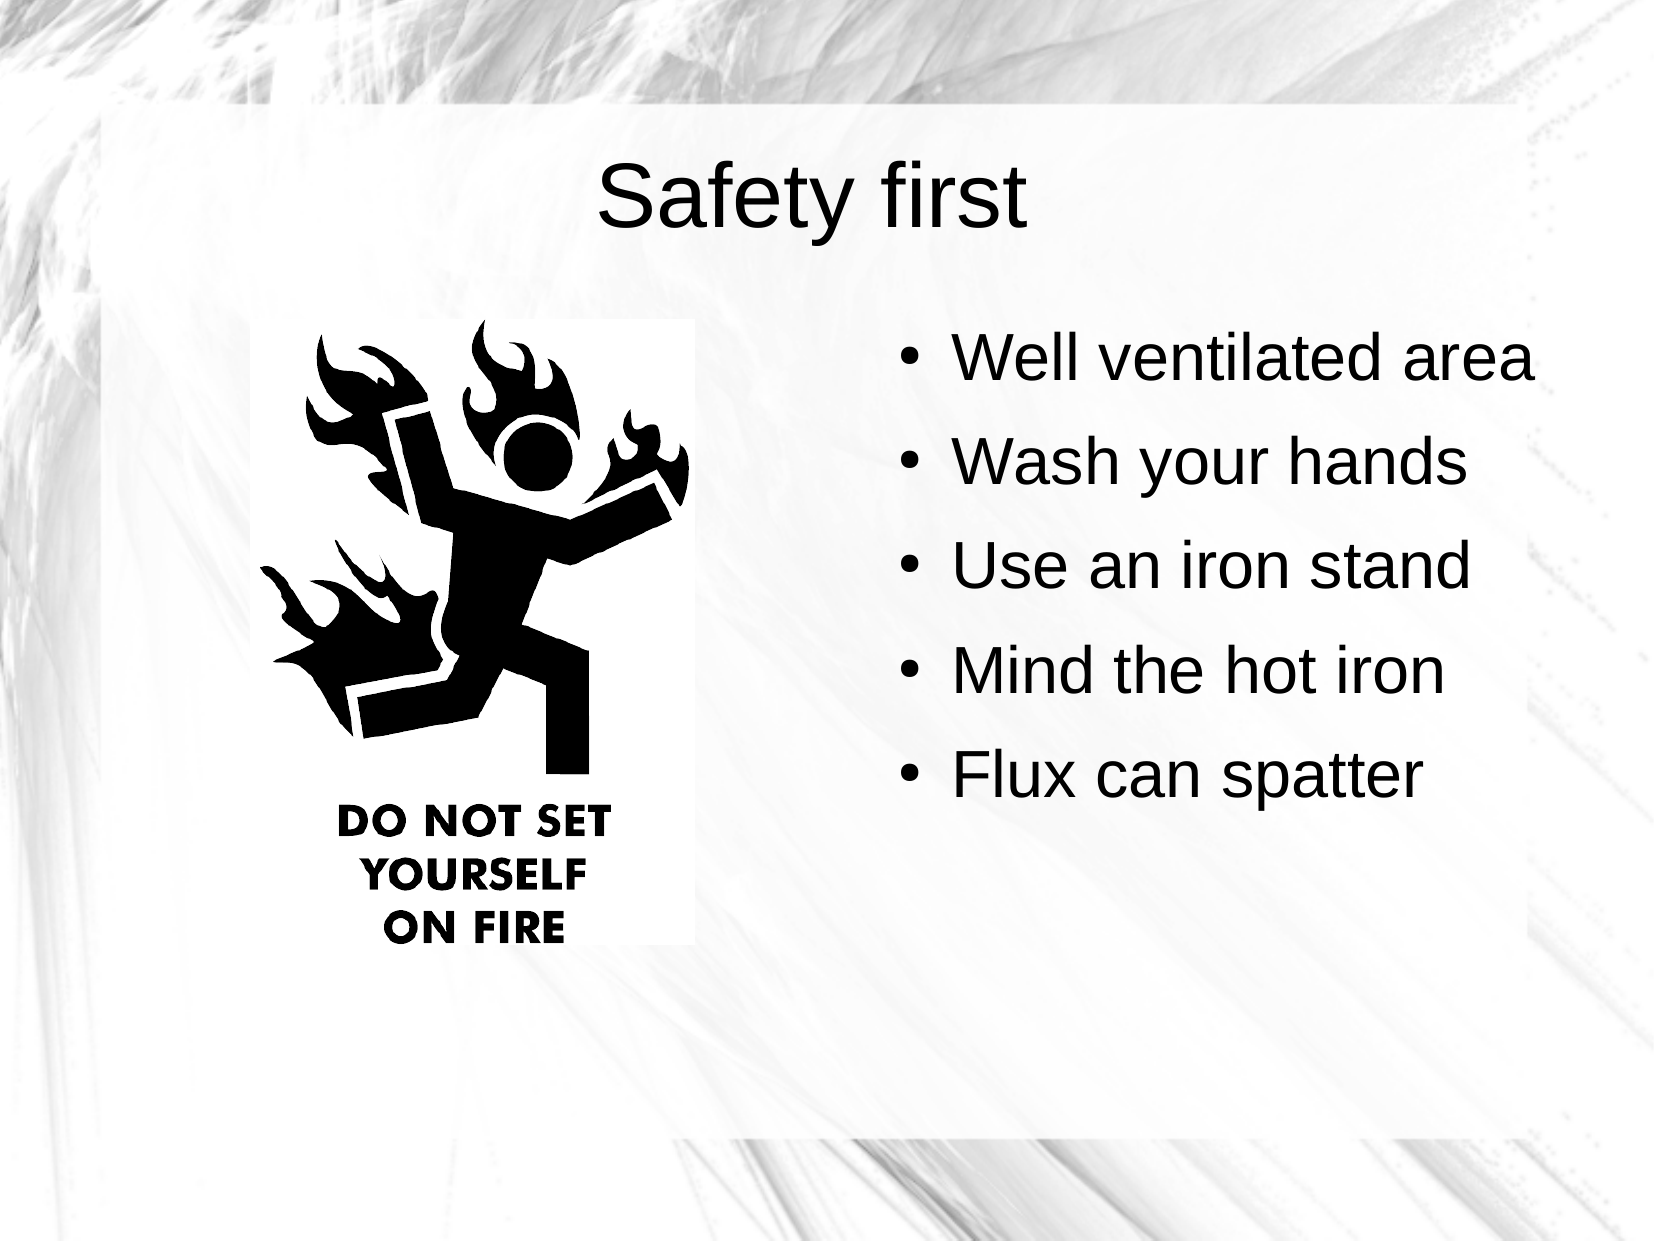

# Safety first
Well ventilated area
Wash your hands
Use an iron stand
Mind the hot iron
Flux can spatter